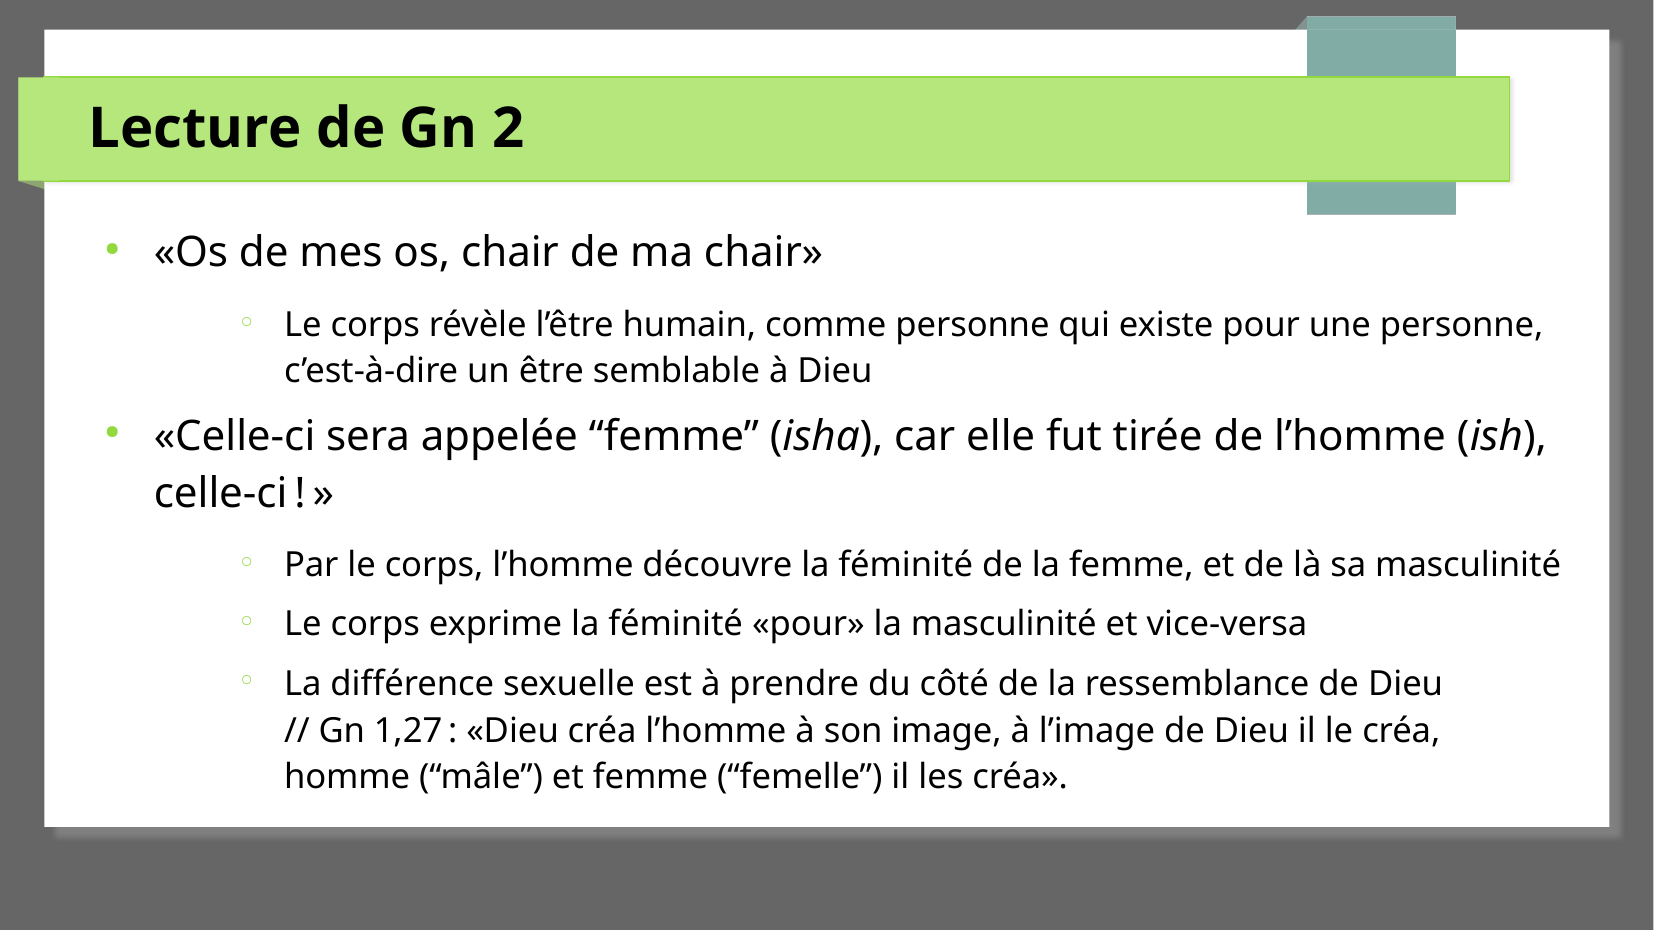

# Lecture de Gn 2
«Os de mes os, chair de ma chair»
Le corps révèle l’être humain, comme personne qui existe pour une personne, c’est-à-dire un être semblable à Dieu
«Celle-ci sera appelée “femme” (isha), car elle fut tirée de l’homme (ish), celle-ci ! »
Par le corps, l’homme découvre la féminité de la femme, et de là sa masculinité
Le corps exprime la féminité «pour» la masculinité et vice-versa
La différence sexuelle est à prendre du côté de la ressemblance de Dieu
// Gn 1,27 : «Dieu créa l’homme à son image, à l’image de Dieu il le créa, homme (“mâle”) et femme (“femelle”) il les créa».